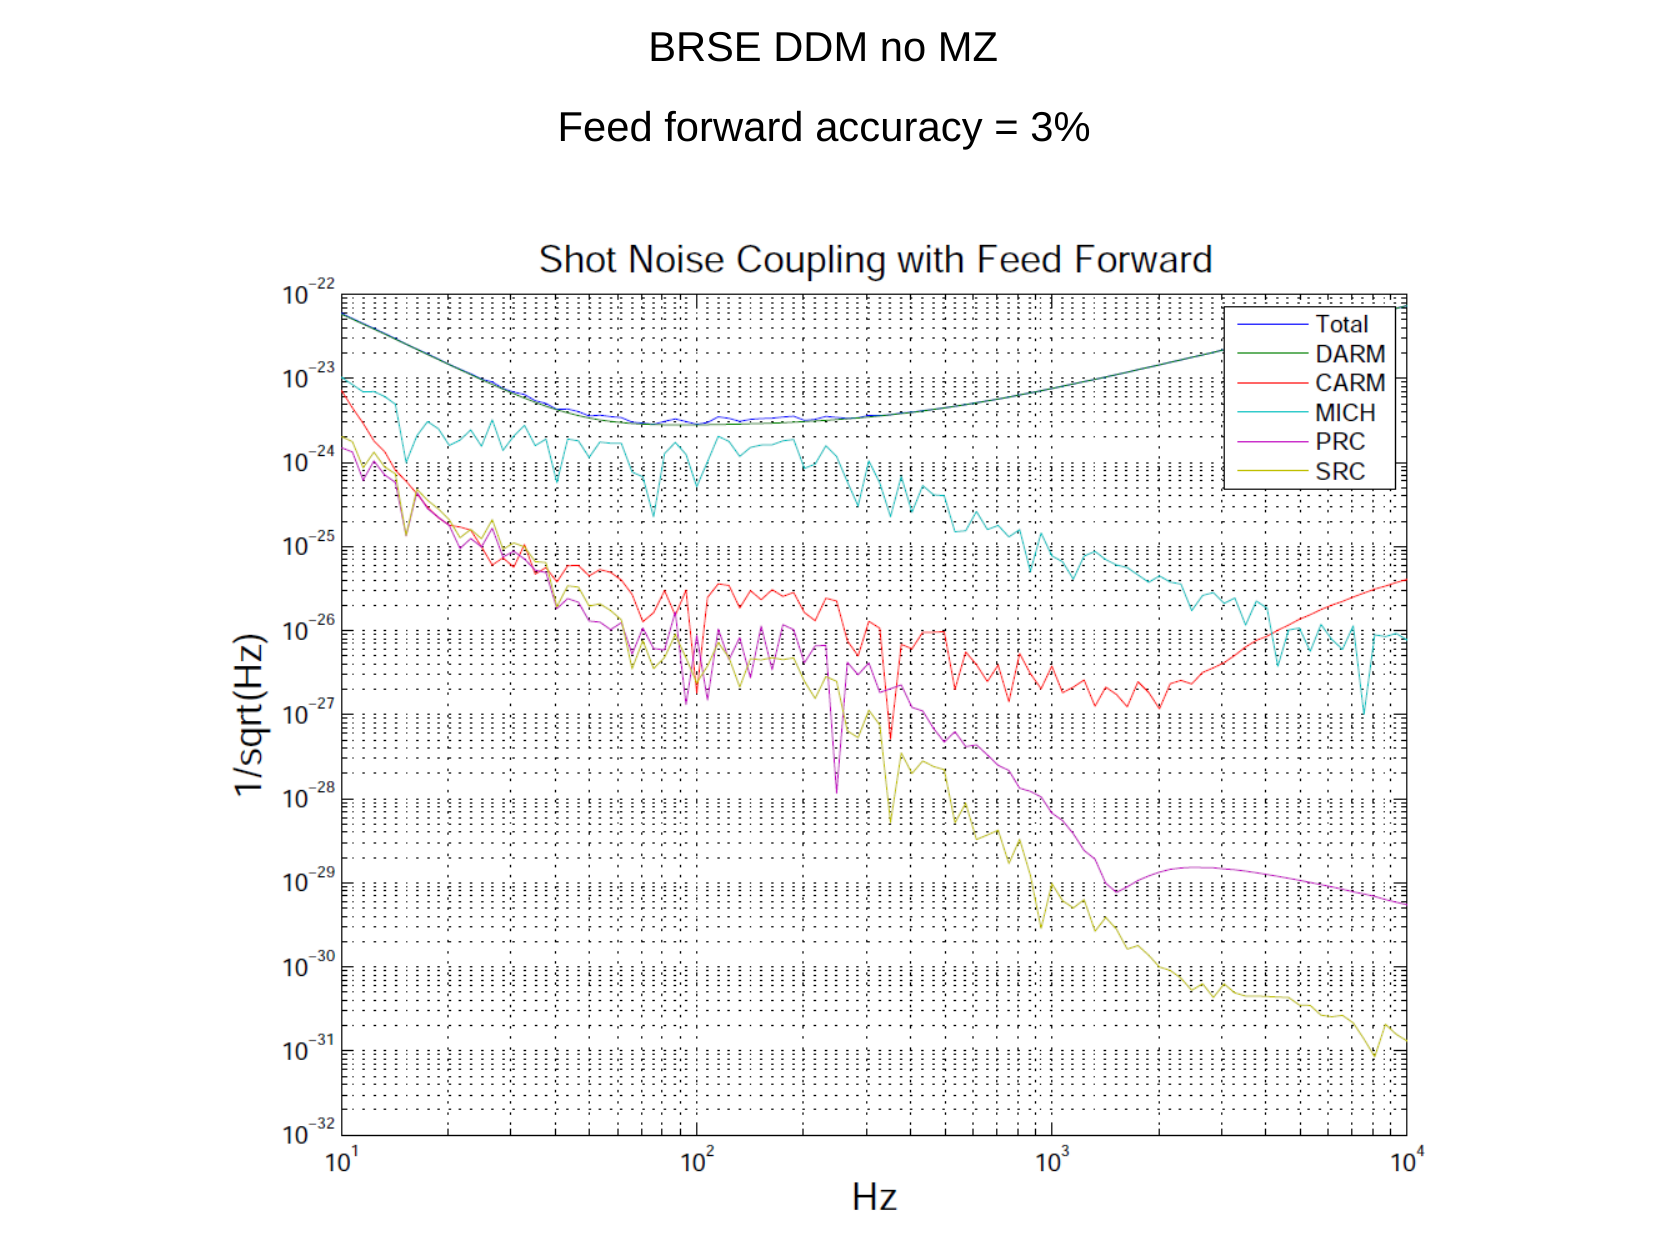

BRSE DDM no MZ
Feed forward accuracy = 3%